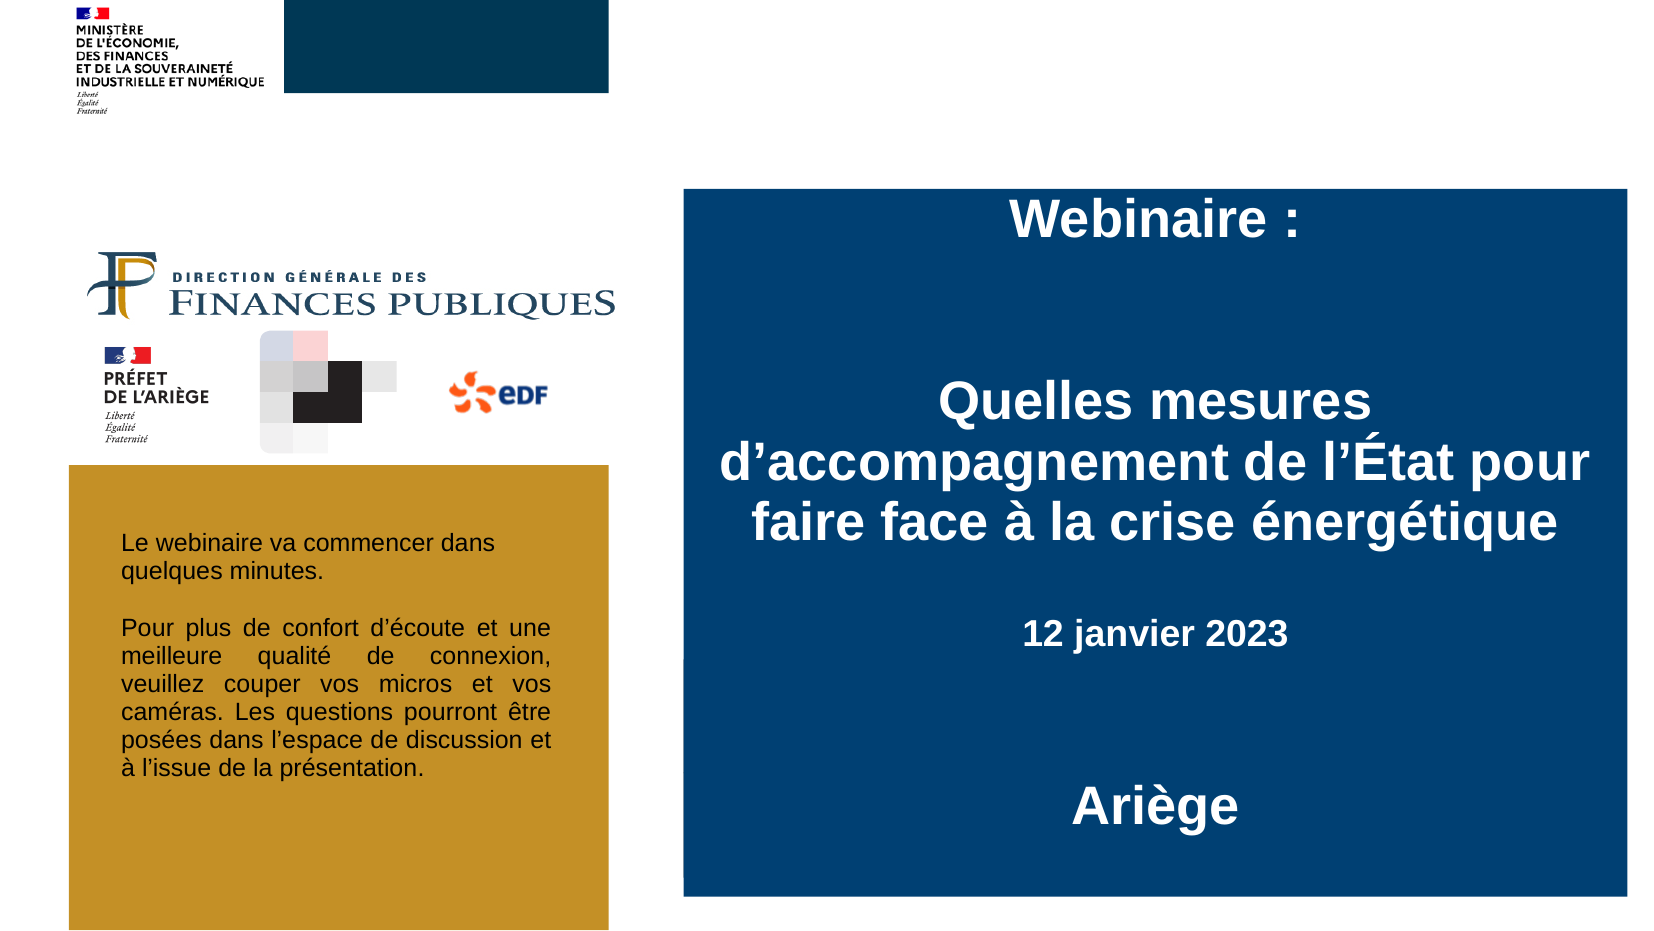

# Webinaire : Quelles mesures d’accompagnement de l’État pour faire face à la crise énergétique 12 janvier 2023 Ariège
Le webinaire va commencer dans quelques minutes.
Pour plus de confort d’écoute et une meilleure qualité de connexion, veuillez couper vos micros et vos caméras. Les questions pourront être posées dans l’espace de discussion et à l’issue de la présentation.